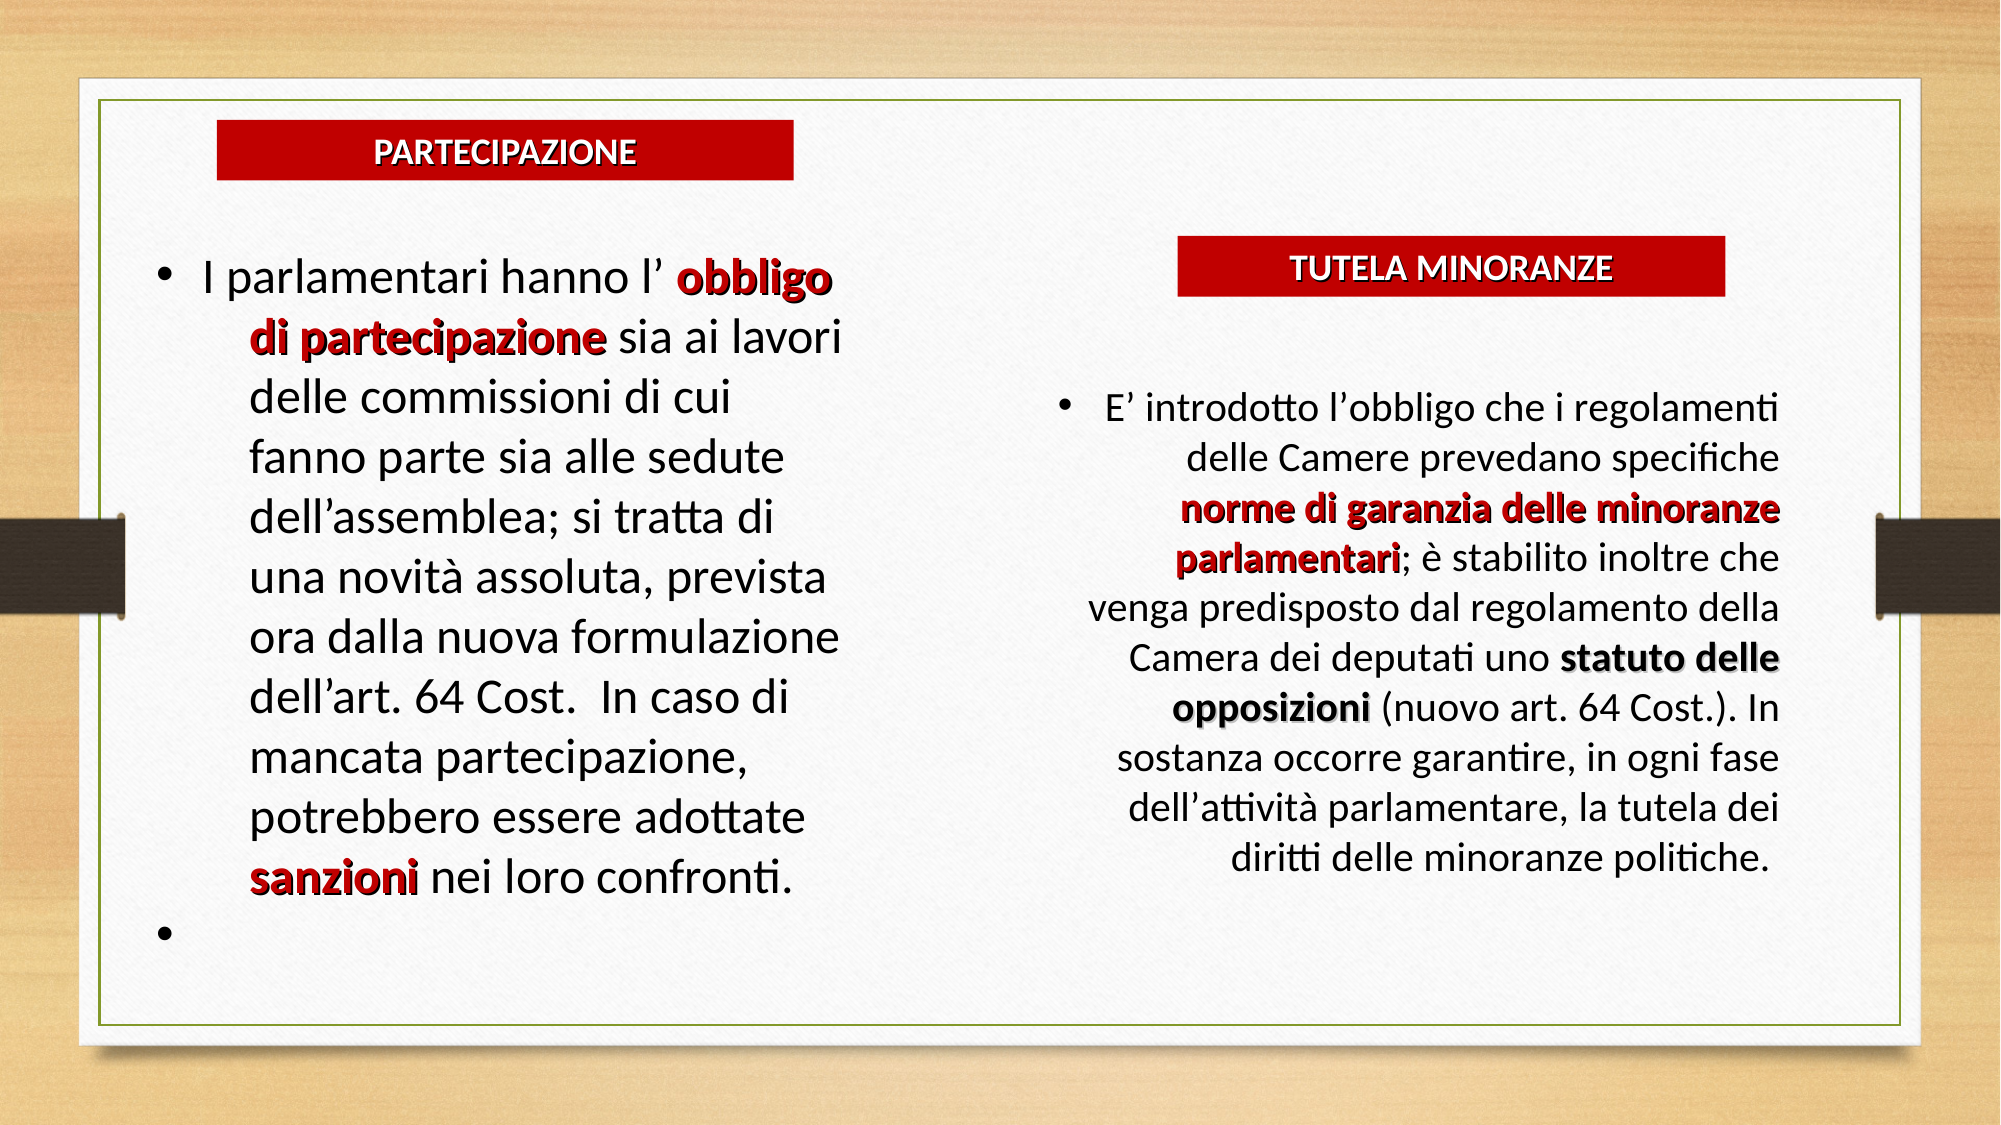

PARTECIPAZIONE
I parlamentari hanno l’ obbligo di partecipazione sia ai lavori delle commissioni di cui fanno parte sia alle sedute dell’assemblea; si tratta di una novità assoluta, prevista ora dalla nuova formulazione dell’art. 64 Cost. In caso di mancata partecipazione, potrebbero essere adottate sanzioni nei loro confronti.
TUTELA MINORANZE
E’ introdotto l’obbligo che i regolamenti delle Camere prevedano specifiche norme di garanzia delle minoranze parlamentari; è stabilito inoltre che venga predisposto dal regolamento della Camera dei deputati uno statuto delle opposizioni (nuovo art. 64 Cost.). In sostanza occorre garantire, in ogni fase dell’attività parlamentare, la tutela dei diritti delle minoranze politiche.